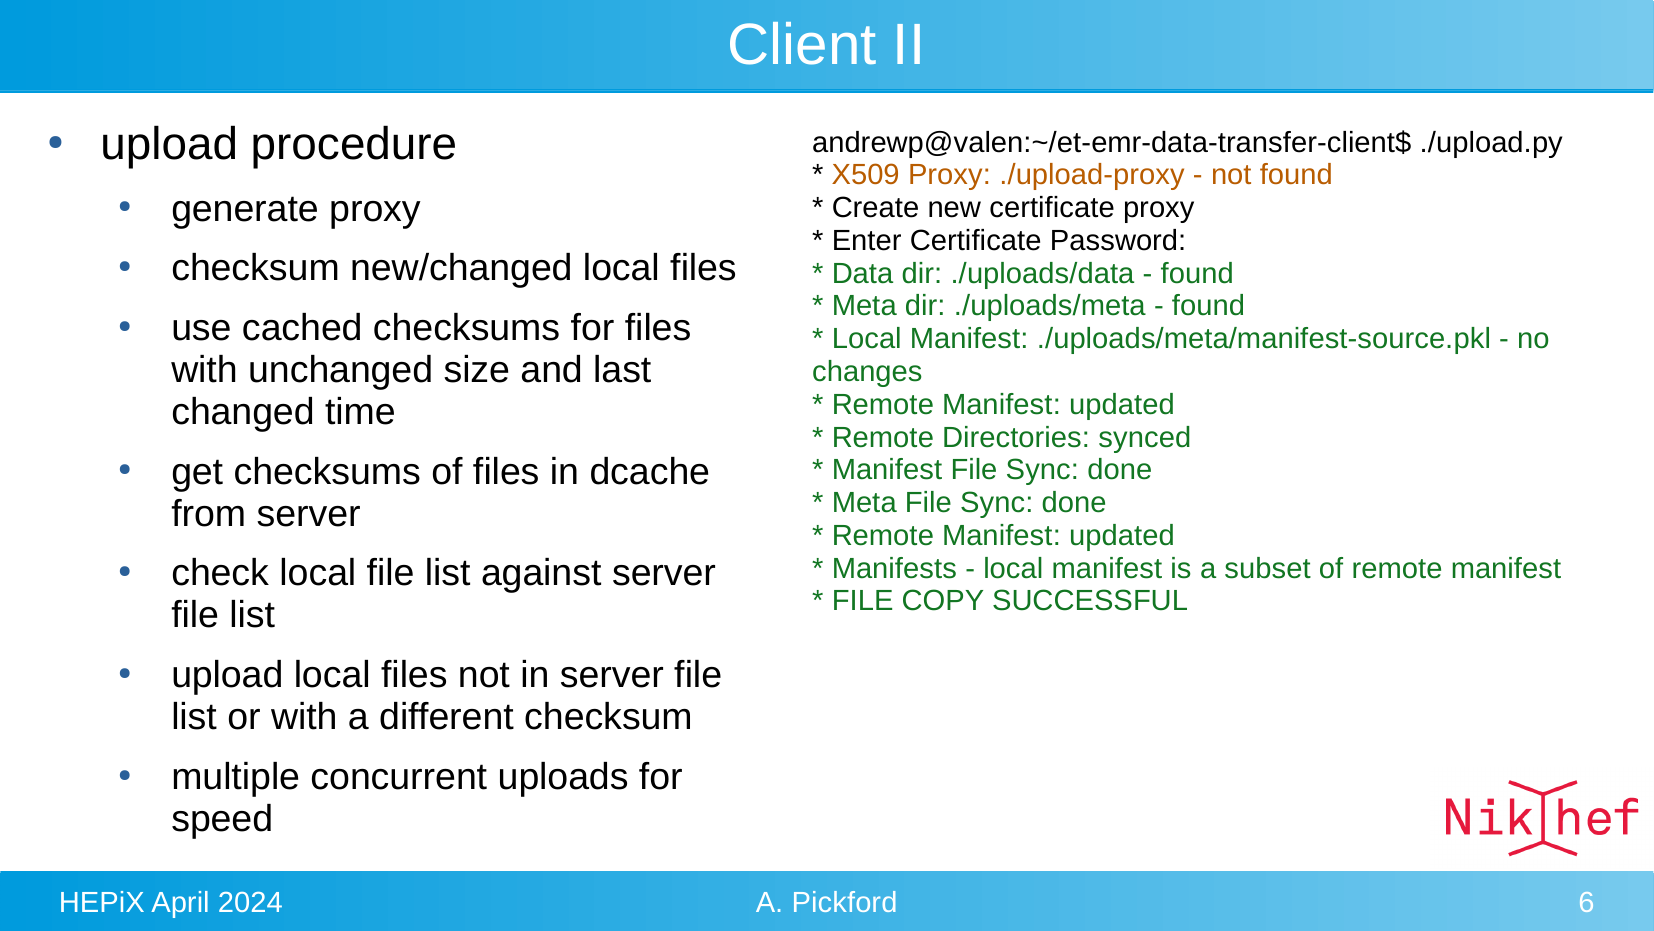

# Client II
upload procedure
generate proxy
checksum new/changed local files
use cached checksums for files with unchanged size and last changed time
get checksums of files in dcache from server
check local file list against server file list
upload local files not in server file list or with a different checksum
multiple concurrent uploads for speed
andrewp@valen:~/et-emr-data-transfer-client$ ./upload.py
* X509 Proxy: ./upload-proxy - not found
* Create new certificate proxy
* Enter Certificate Password:
* Data dir: ./uploads/data - found
* Meta dir: ./uploads/meta - found
* Local Manifest: ./uploads/meta/manifest-source.pkl - no changes
* Remote Manifest: updated
* Remote Directories: synced
* Manifest File Sync: done
* Meta File Sync: done
* Remote Manifest: updated
* Manifests - local manifest is a subset of remote manifest
* FILE COPY SUCCESSFUL
6